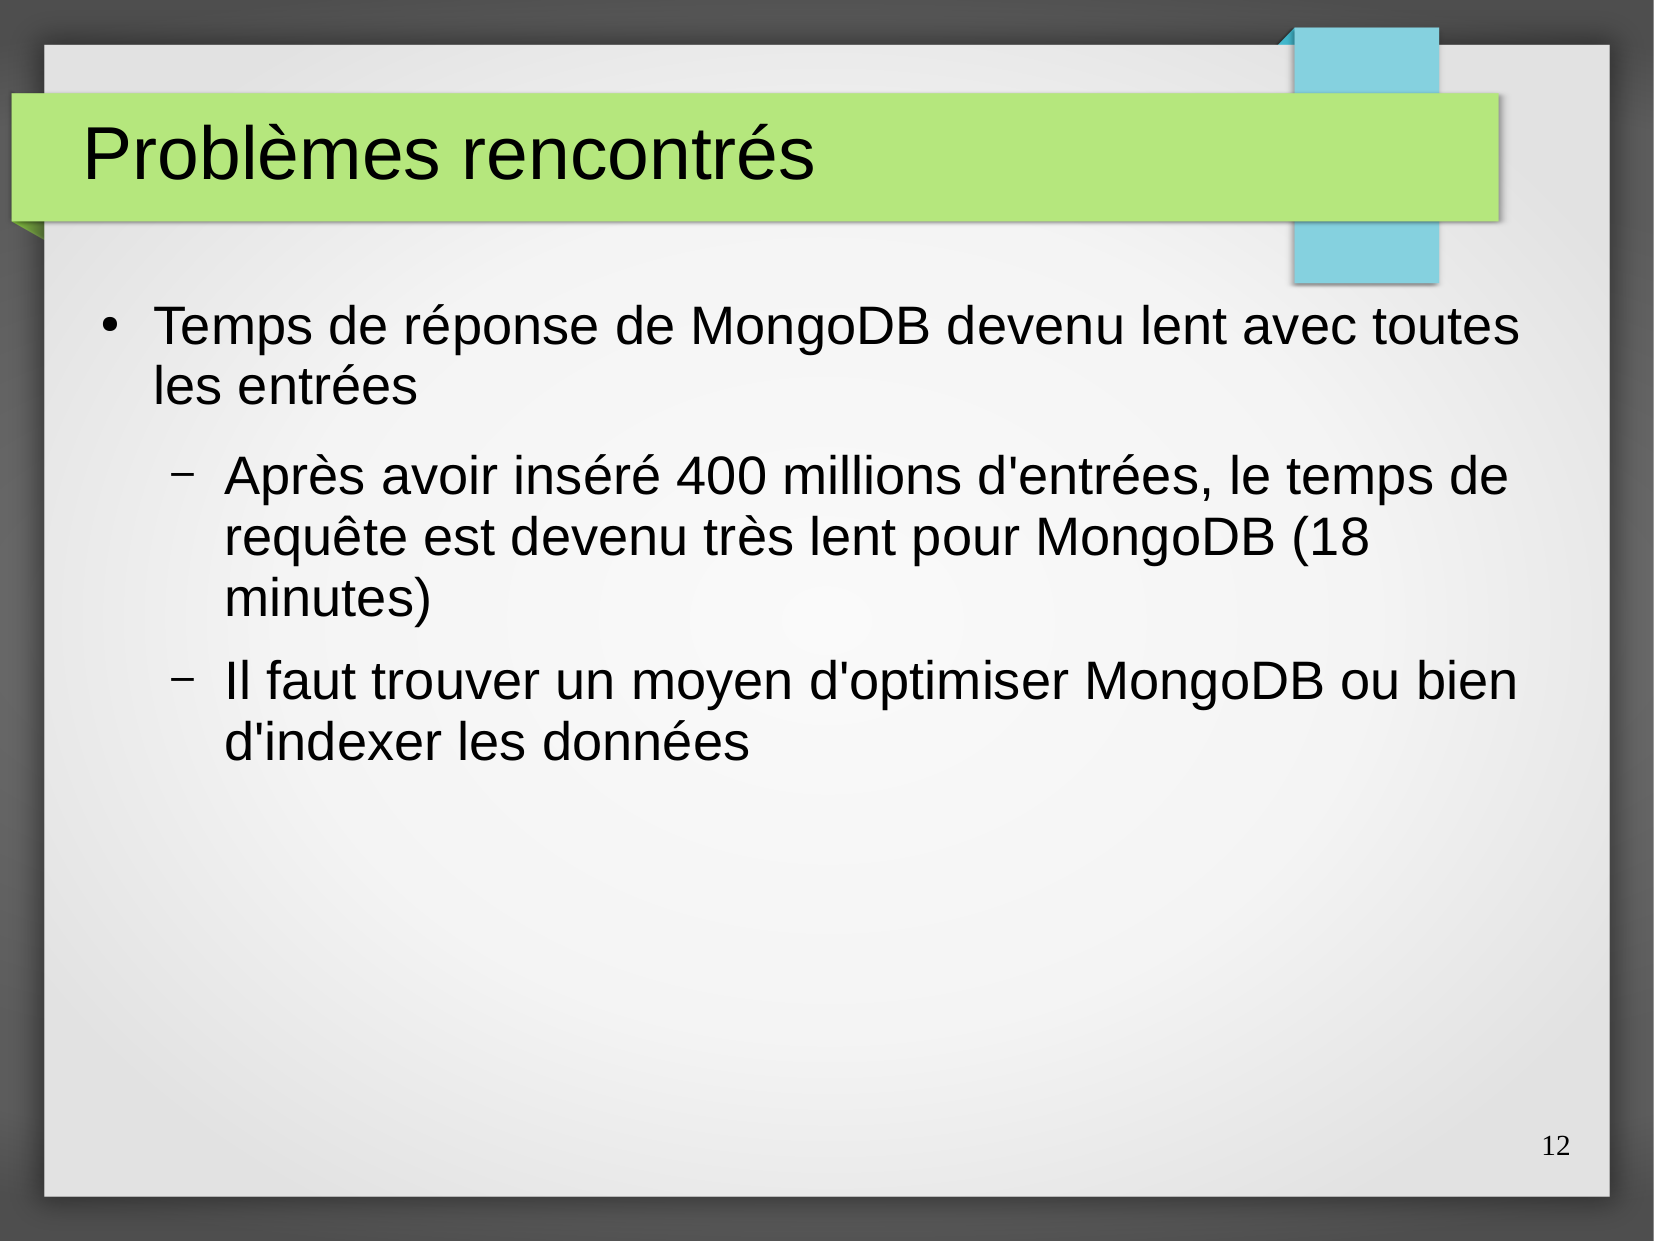

# Problèmes rencontrés
Temps de réponse de MongoDB devenu lent avec toutes les entrées
Après avoir inséré 400 millions d'entrées, le temps de requête est devenu très lent pour MongoDB (18 minutes)
Il faut trouver un moyen d'optimiser MongoDB ou bien d'indexer les données
12